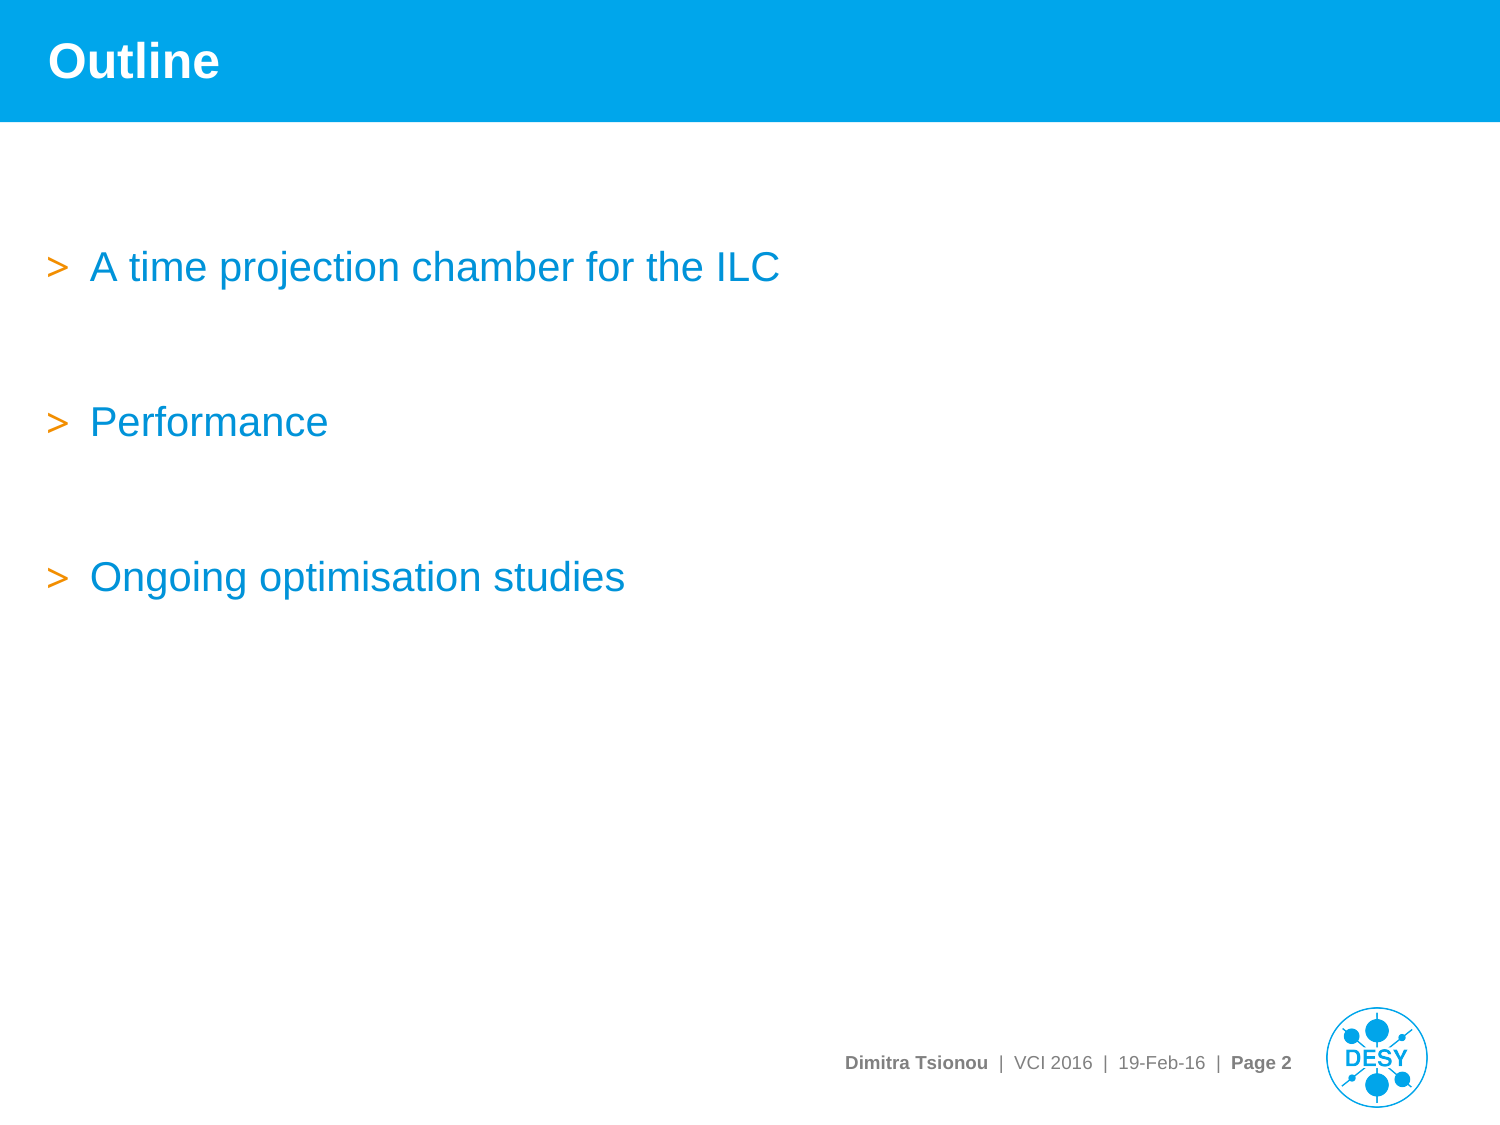

# Outline
A time projection chamber for the ILC
Performance
Ongoing optimisation studies